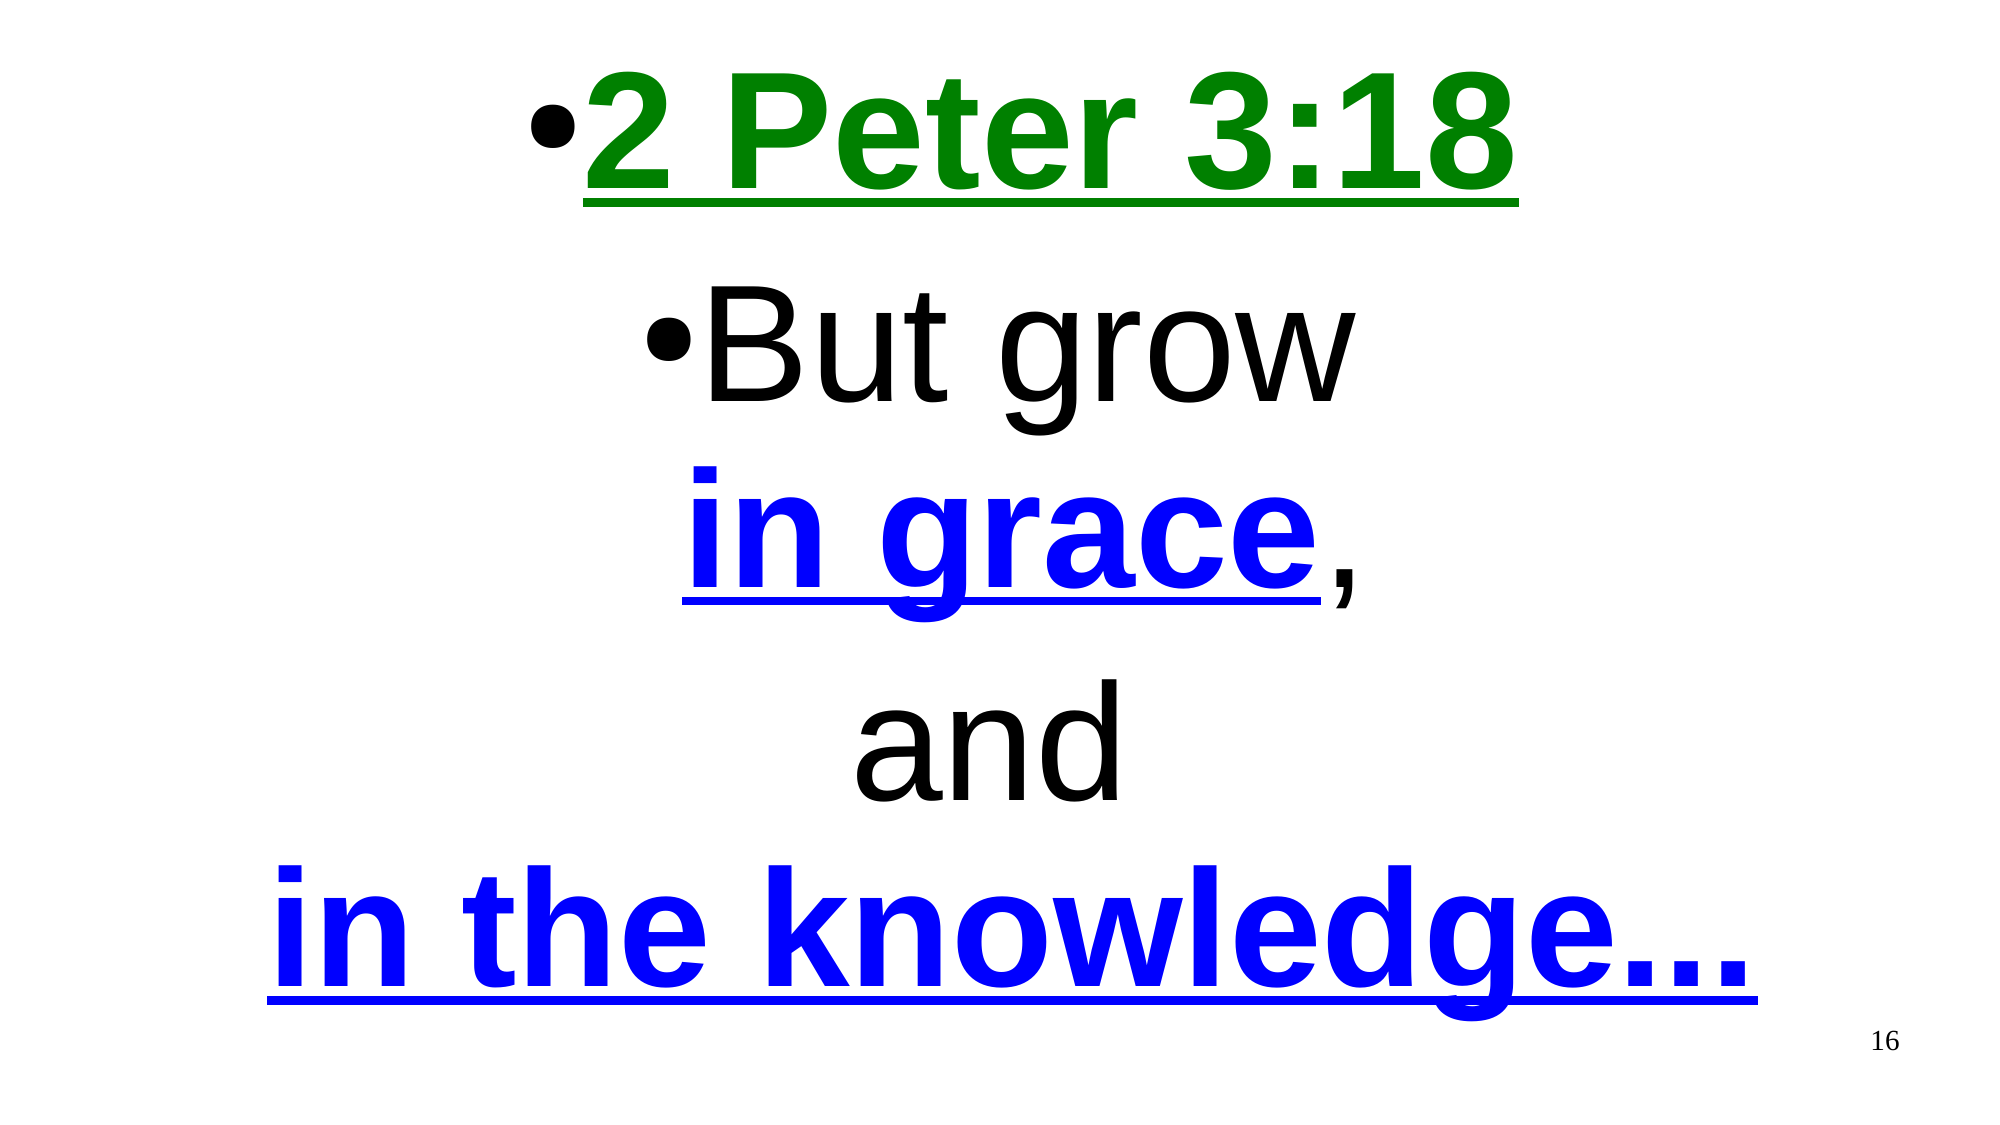

# 2 Peter 3:18
But grow
in grace,
and
in the knowledge...
16